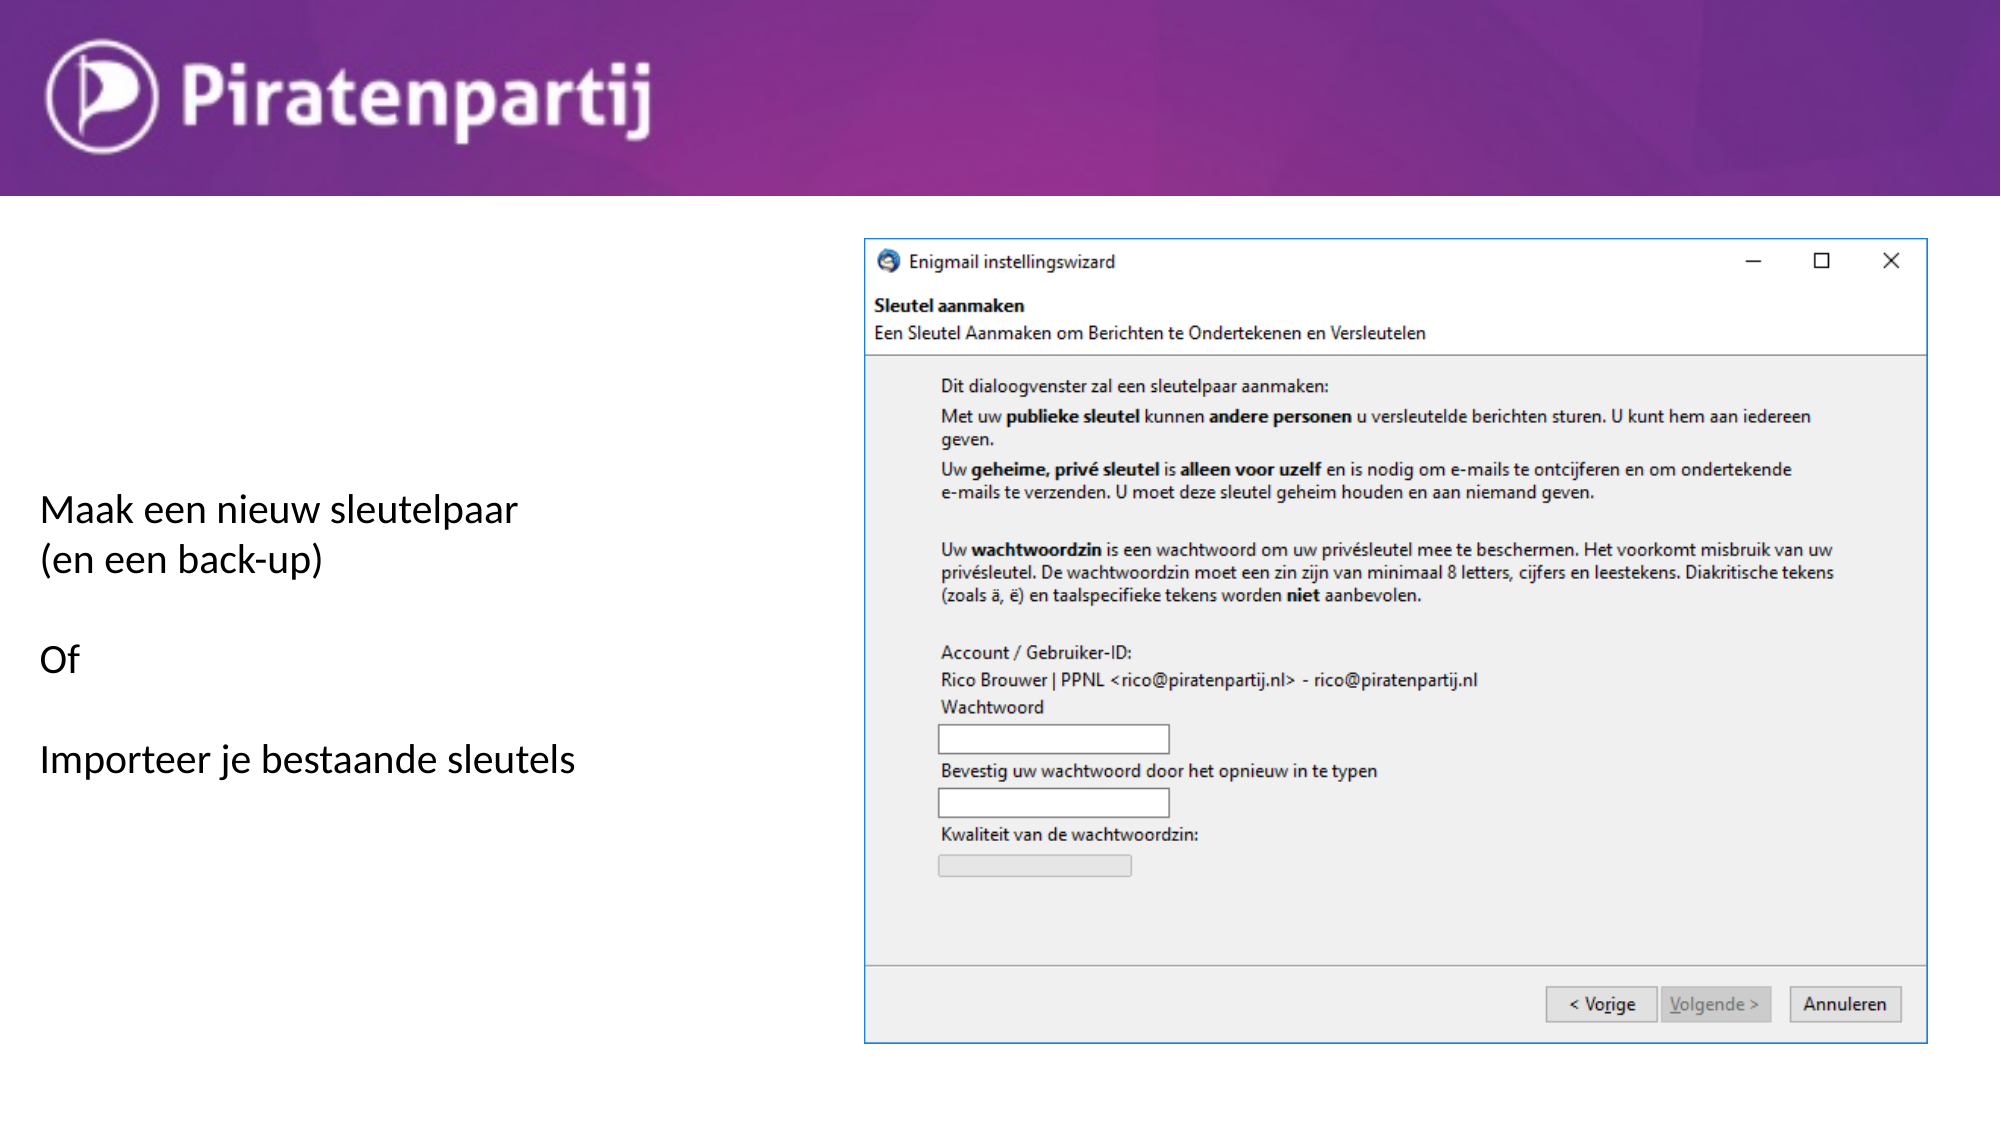

Maak een nieuw sleutelpaar
(en een back-up)
Of
Importeer je bestaande sleutels